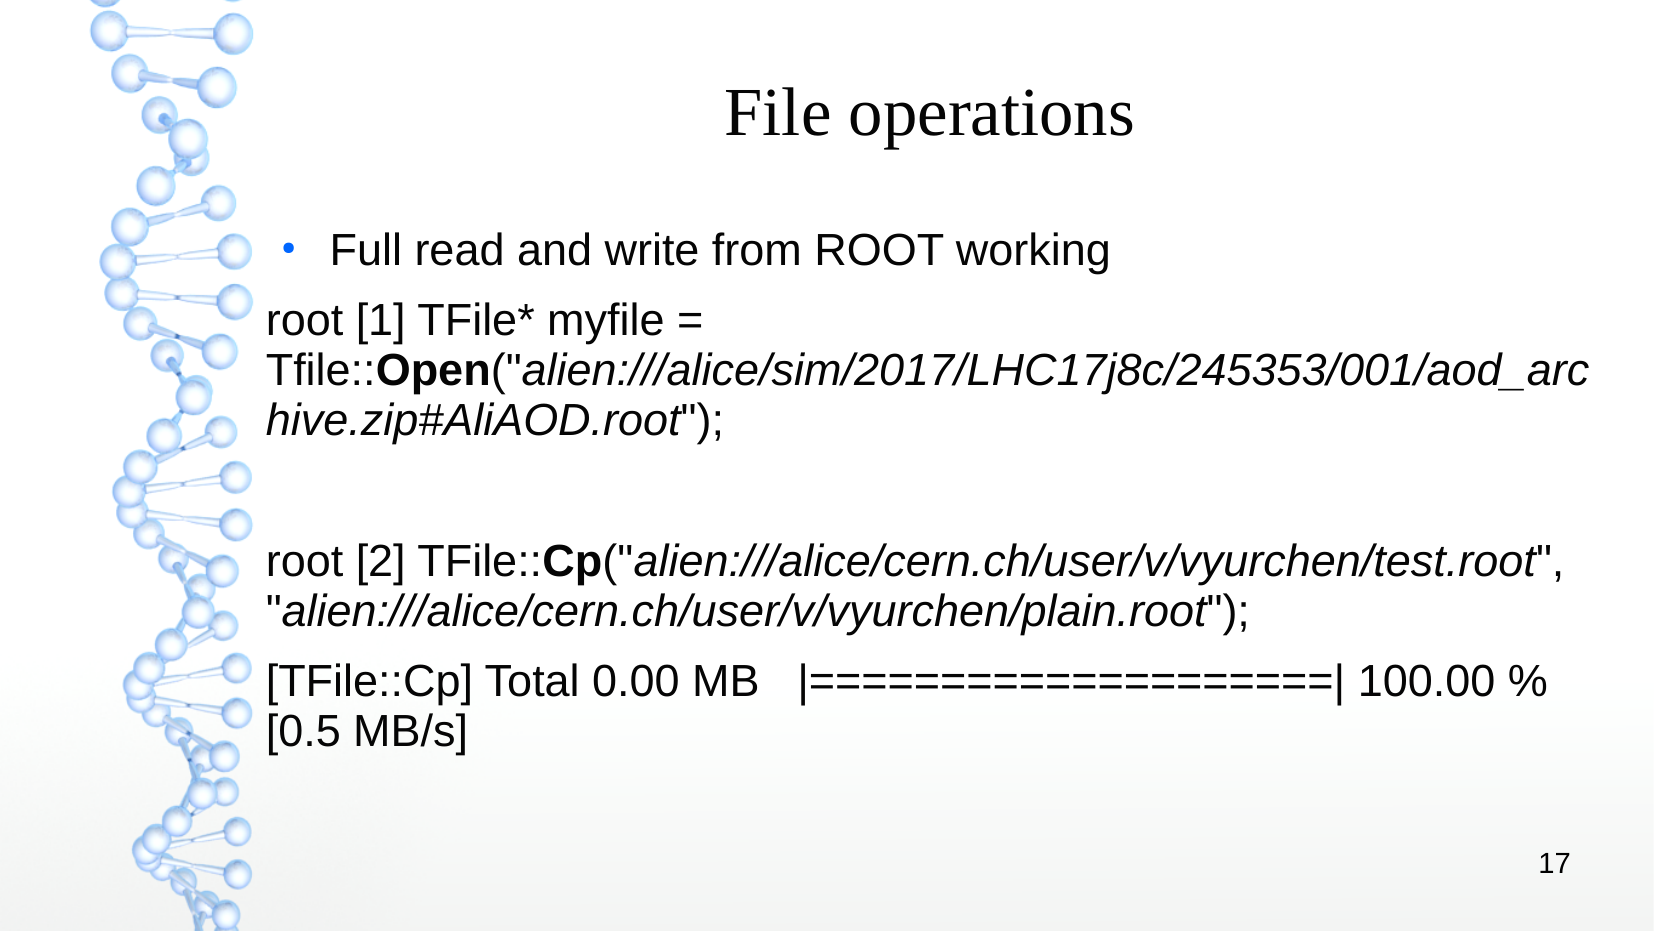

# File operations
Full read and write from ROOT working
root [1] TFile* myfile = Tfile::Open("alien:///alice/sim/2017/LHC17j8c/245353/001/aod_archive.zip#AliAOD.root");
root [2] TFile::Cp("alien:///alice/cern.ch/user/v/vyurchen/test.root", "alien:///alice/cern.ch/user/v/vyurchen/plain.root");
[TFile::Cp] Total 0.00 MB	|====================| 100.00 % [0.5 MB/s]
17